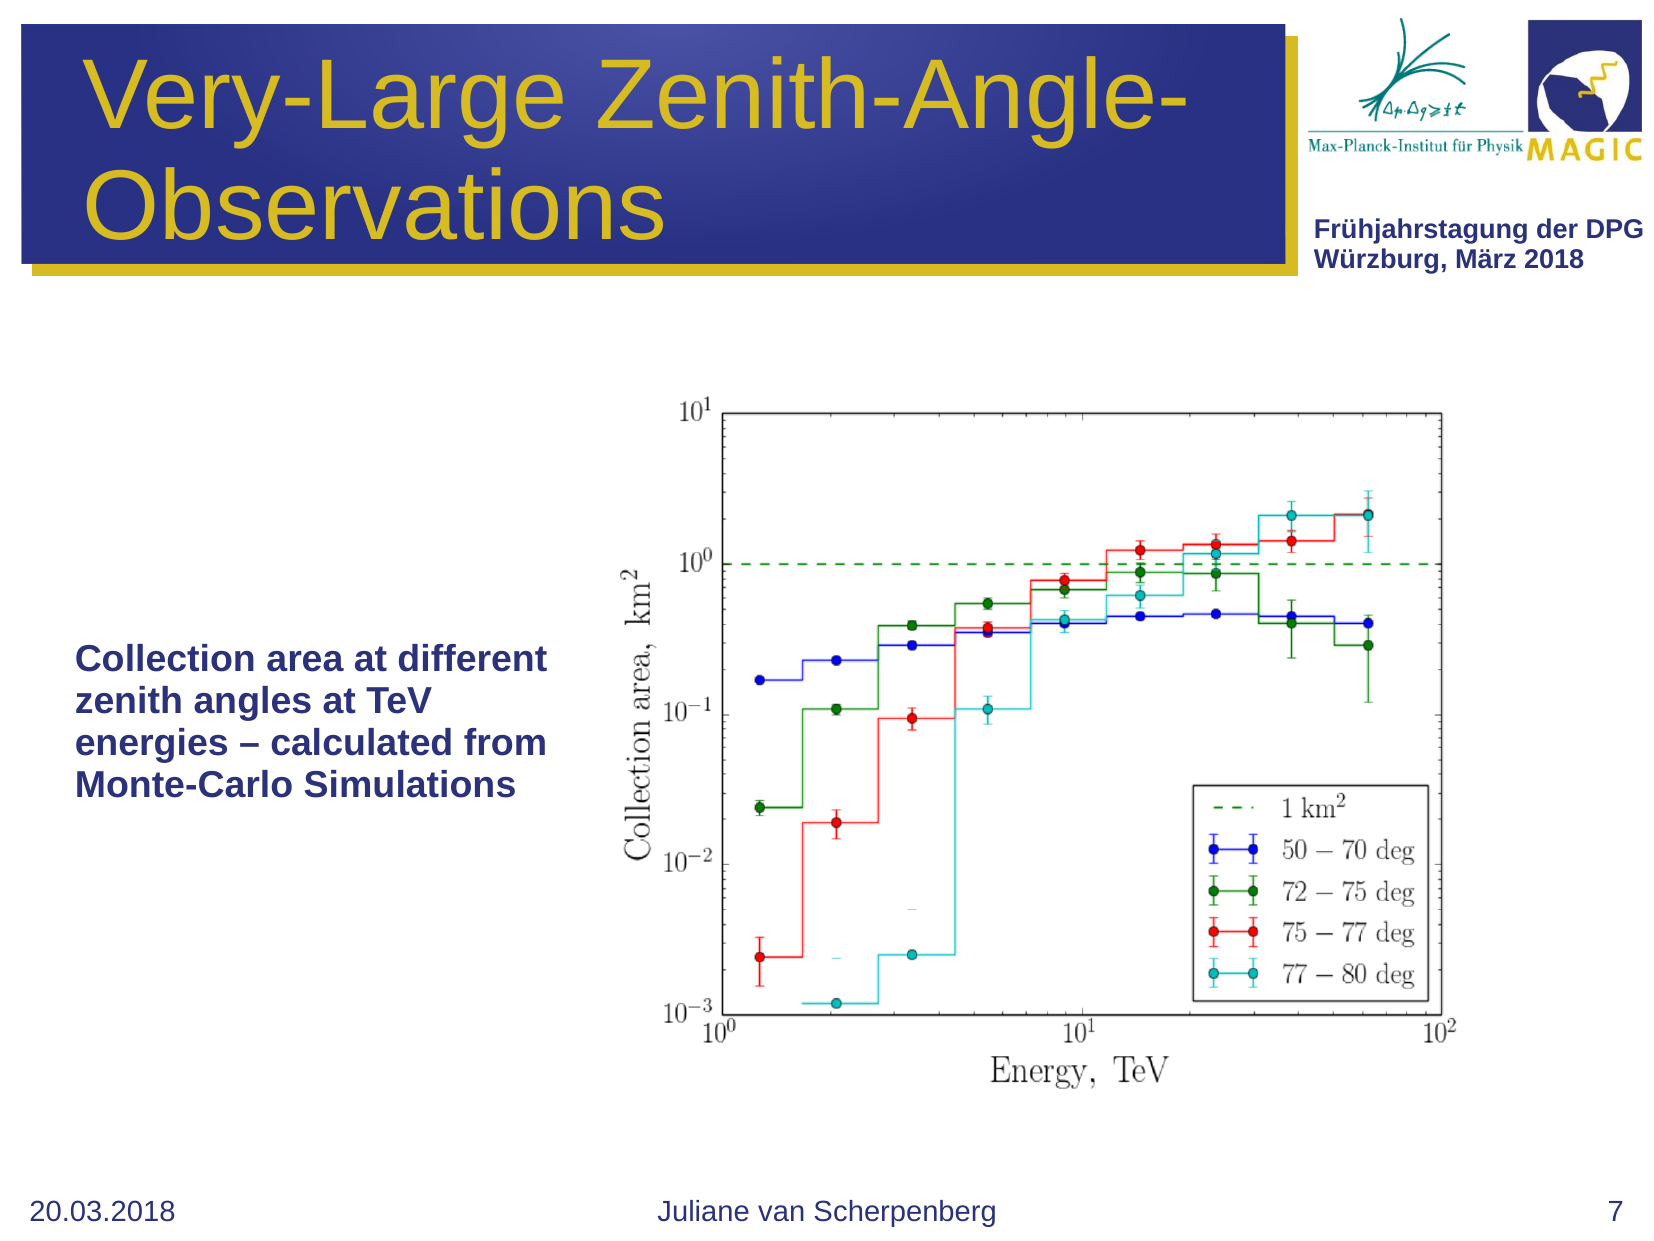

# Very-Large Zenith-Angle-Observations
Collection area at different zenith angles at TeV energies – calculated from Monte-Carlo Simulations
20.03.2018
Juliane van Scherpenberg
7